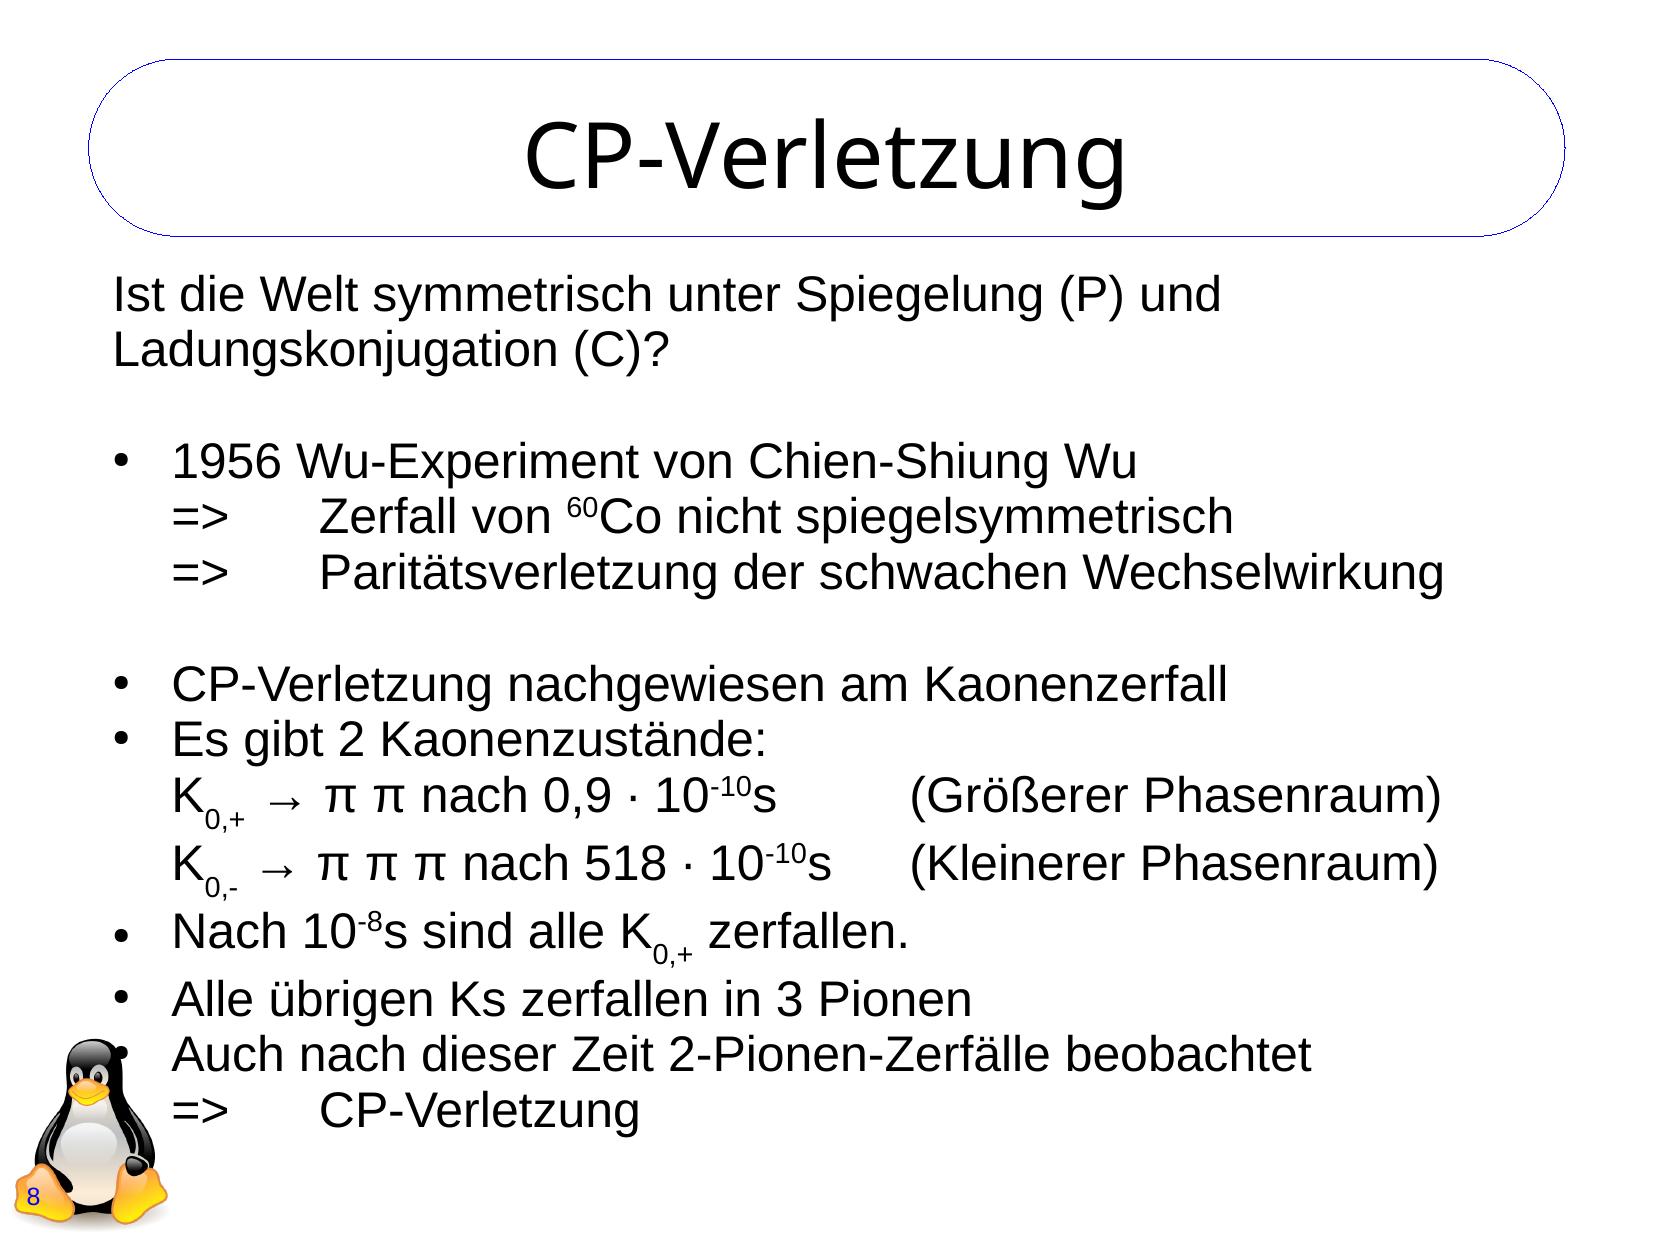

# CP-Verletzung
Ist die Welt symmetrisch unter Spiegelung (P) und Ladungskonjugation (C)?
1956 Wu-Experiment von Chien-Shiung Wu
=>	Zerfall von 60Co nicht spiegelsymmetrisch
=>	Paritätsverletzung der schwachen Wechselwirkung
CP-Verletzung nachgewiesen am Kaonenzerfall
Es gibt 2 Kaonenzustände:
K0,+ → π π nach 0,9 ∙ 10-10s		(Größerer Phasenraum)
K0,- → π π π nach 518 ∙ 10-10s		(Kleinerer Phasenraum)
Nach 10-8s sind alle K0,+ zerfallen.
Alle übrigen Ks zerfallen in 3 Pionen
Auch nach dieser Zeit 2-Pionen-Zerfälle beobachtet
=>	CP-Verletzung